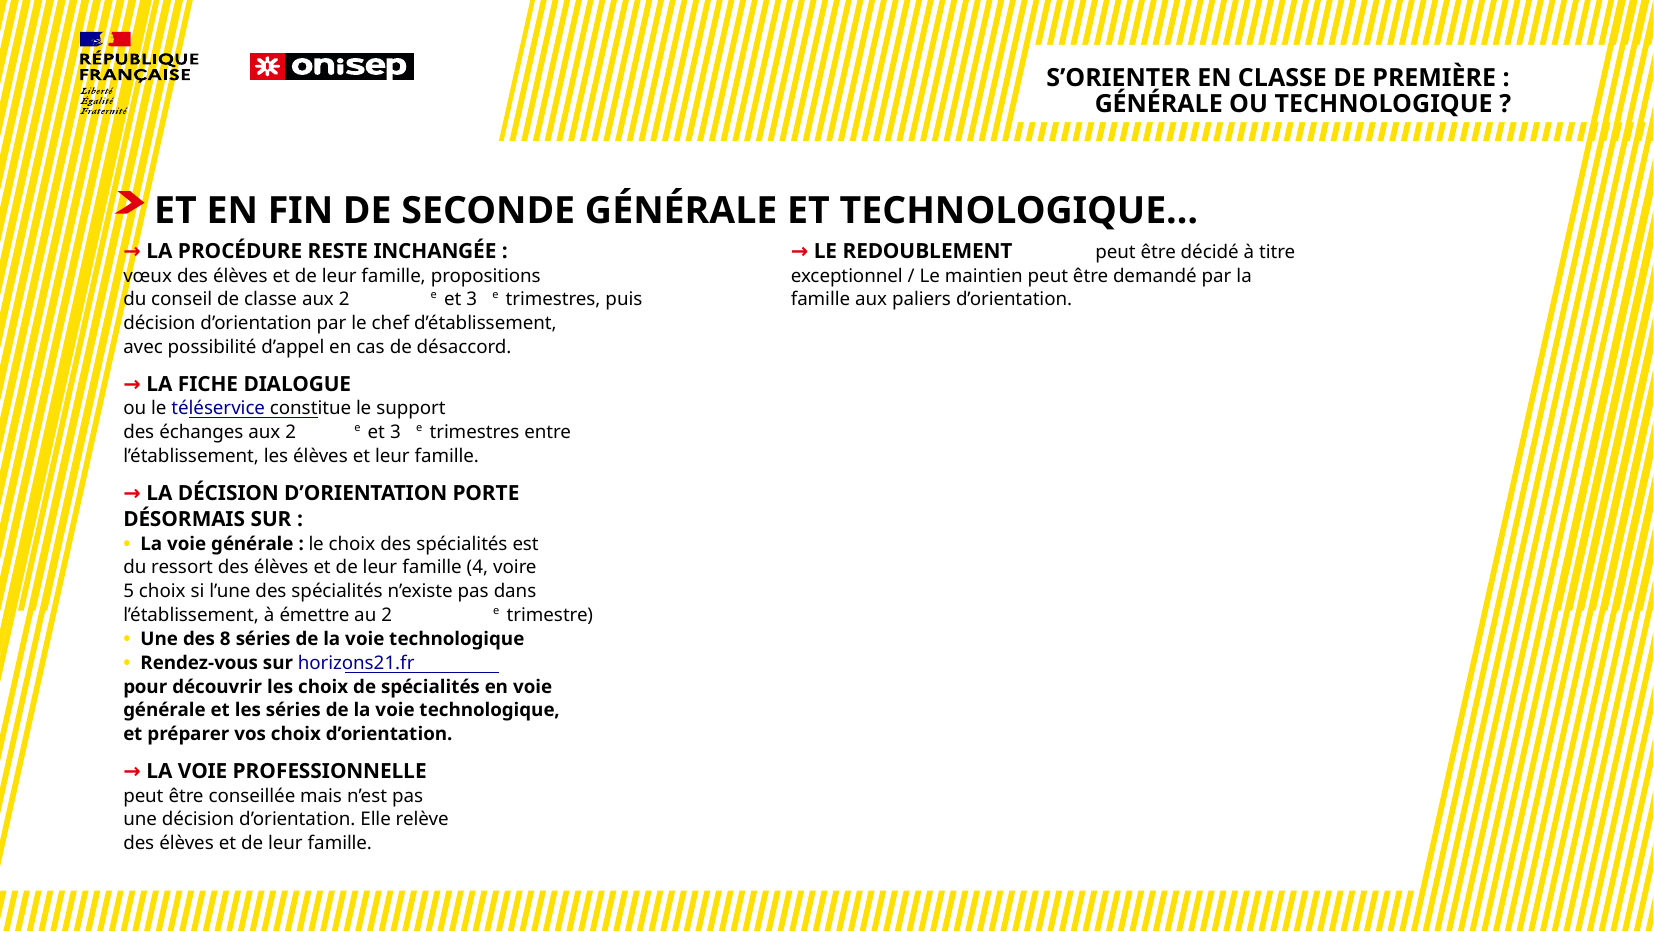

S’ORIENTER EN CLASSE DE PREMIÈRE :
GÉNÉRALE OU TECHNOLOGIQUE ?
 ET EN FIN DE SECONDE GÉNÉRALE ET TECHNOLOGIQUE…
→ LA PROCÉDURE RESTE INCHANGÉE :
→ LE REDOUBLEMENT
 peut être décidé à titre
vœux des élèves et de leur famille, propositions
exceptionnel / Le maintien peut être demandé par la
du conseil de classe aux 2
 et 3
 trimestres, puis
famille aux paliers d’orientation.
e
e
décision d’orientation par le chef d’établissement,
avec possibilité d’appel en cas de désaccord.
→ LA FICHE DIALOGUE
ou le téléservice constitue le support
des échanges aux 2
 et 3
 trimestres entre
e
e
l’établissement, les élèves et leur famille.
→ LA DÉCISION D’ORIENTATION PORTE
DÉSORMAIS SUR :
 La voie générale : le choix des spécialités est
•
du ressort des élèves et de leur famille (4, voire
5 choix si l’une des spécialités n’existe pas dans
l’établissement, à émettre au 2
 trimestre)
e
 Une des 8 séries de la voie technologique
•
 Rendez-vous sur horizons21.fr
•
pour découvrir les choix de spécialités en voie
générale et les séries de la voie technologique,
et préparer vos choix d’orientation.
→ LA VOIE PROFESSIONNELLE
peut être conseillée mais n’est pas
une décision d’orientation. Elle relève
des élèves et de leur famille.